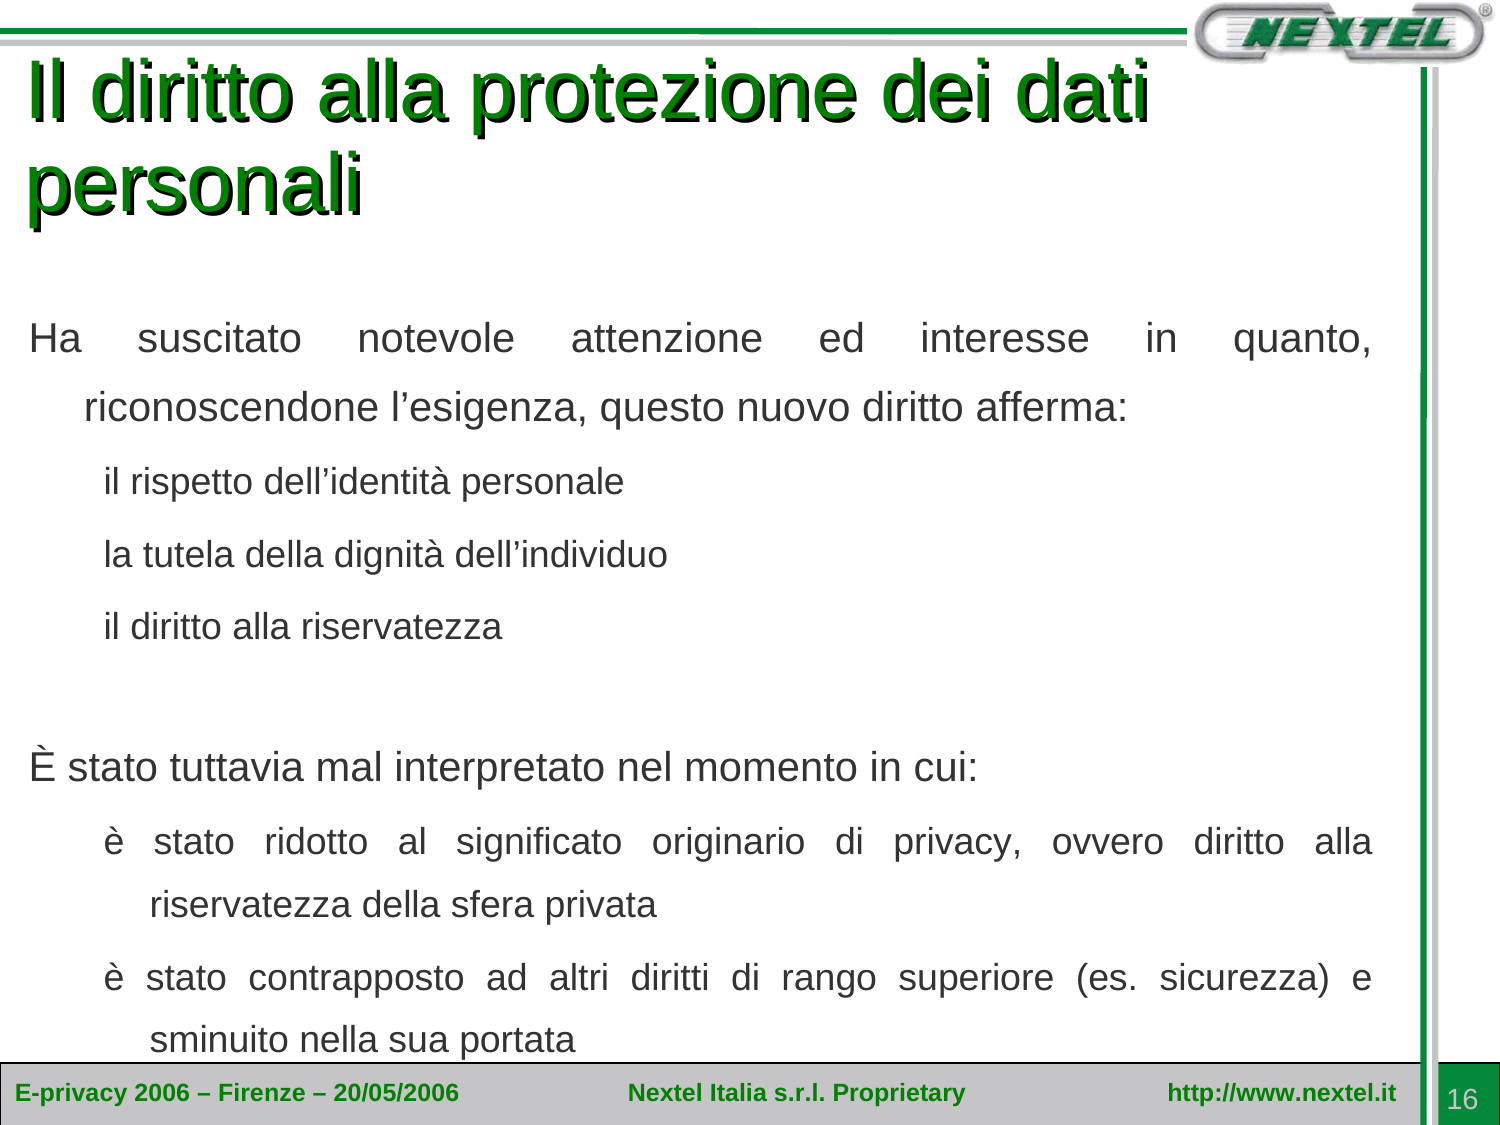

Il diritto alla protezione dei dati personali
# Ha suscitato notevole attenzione ed interesse in quanto, riconoscendone l’esigenza, questo nuovo diritto afferma:
il rispetto dell’identità personale
la tutela della dignità dell’individuo
il diritto alla riservatezza
È stato tuttavia mal interpretato nel momento in cui:
è stato ridotto al significato originario di privacy, ovvero diritto alla riservatezza della sfera privata
è stato contrapposto ad altri diritti di rango superiore (es. sicurezza) e sminuito nella sua portata
16